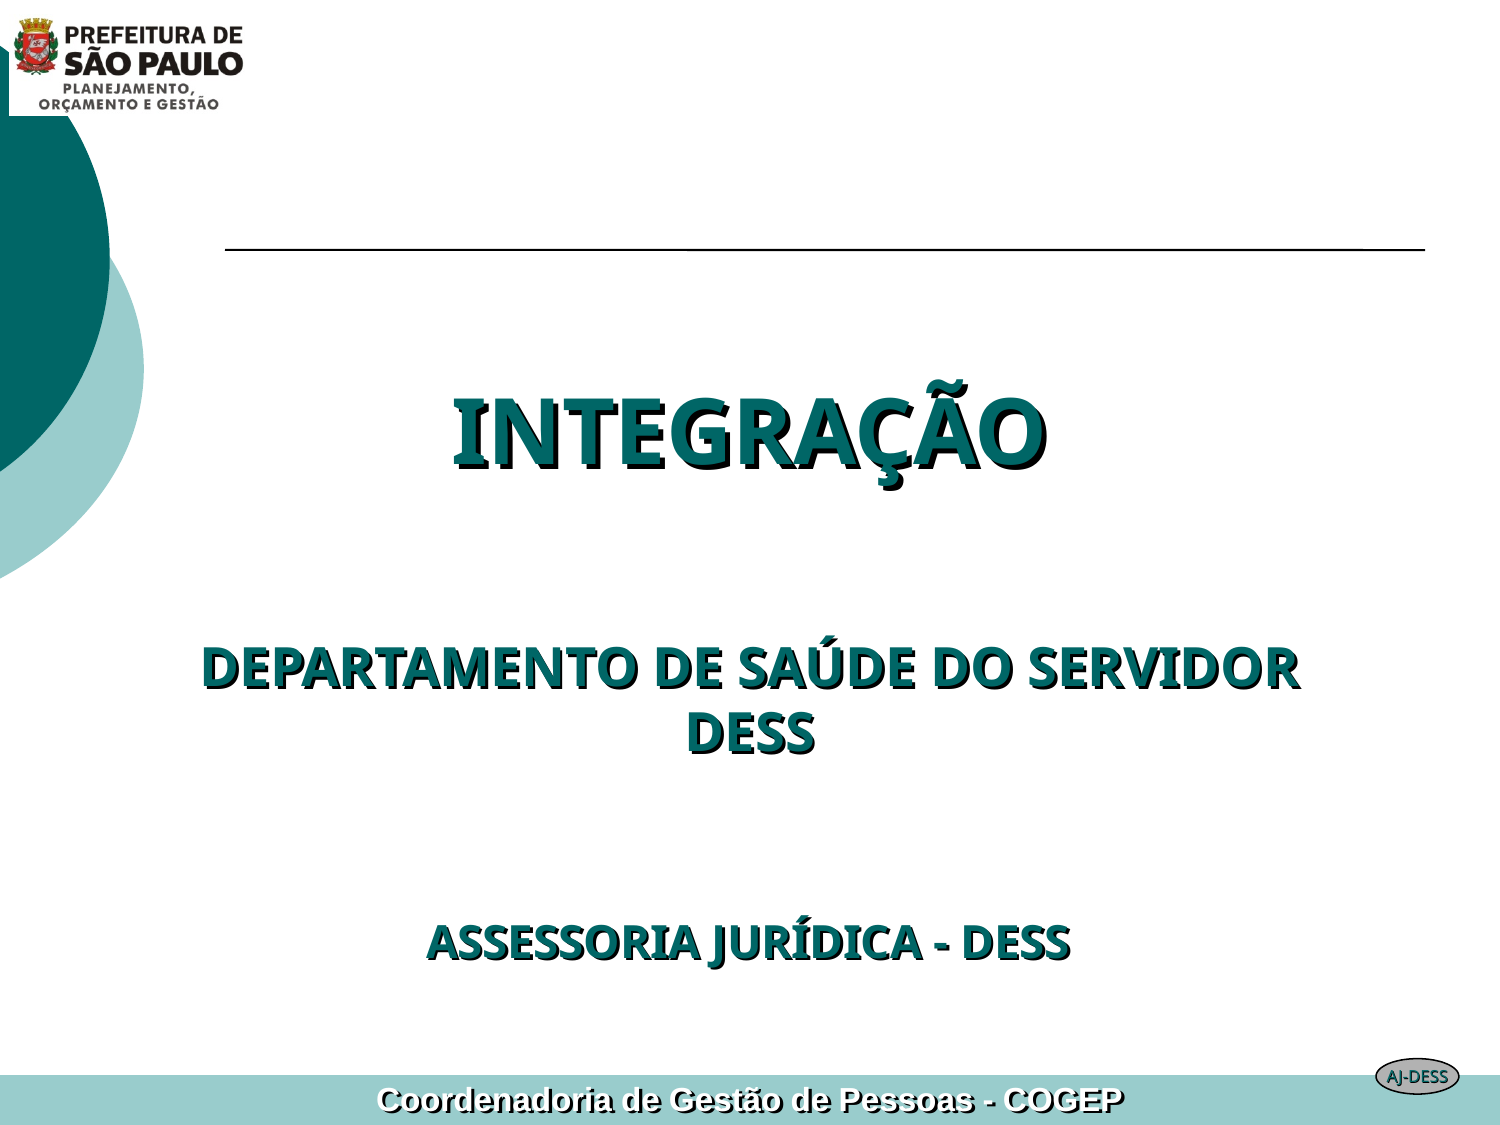

INTEGRAÇÃO
DEPARTAMENTO DE SAÚDE DO SERVIDOR
DESS
ASSESSORIA JURÍDICA - DESS
AJ-DESS